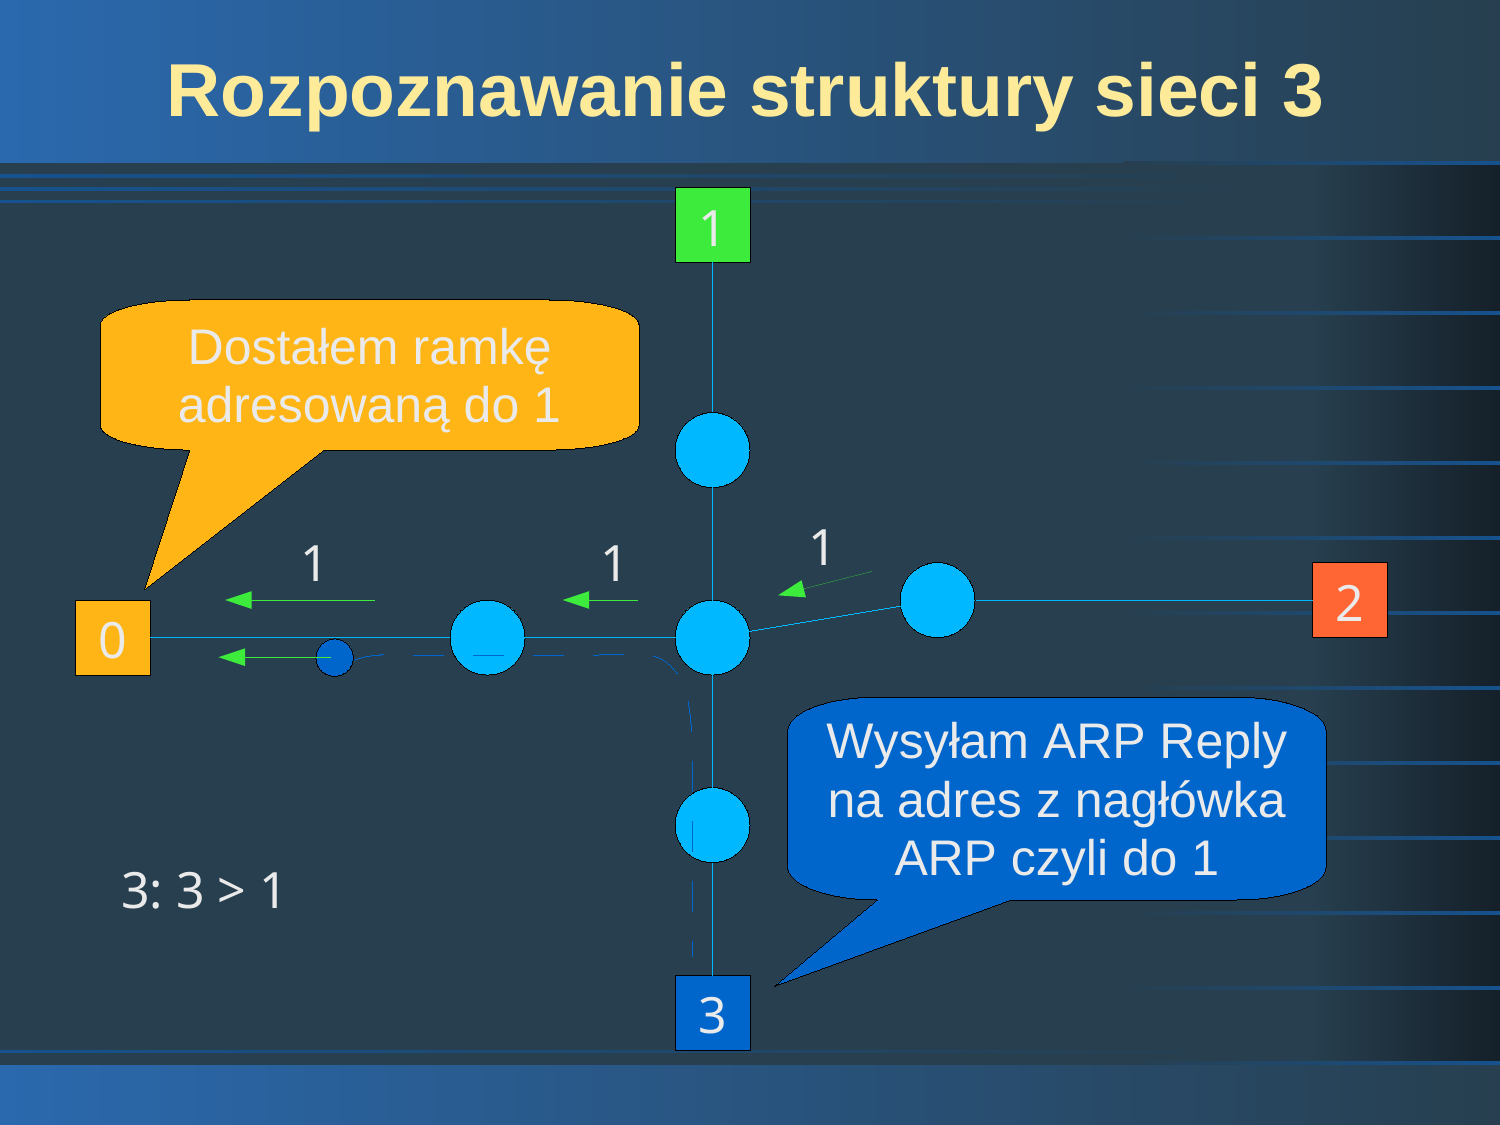

# Rozpoznawanie struktury sieci 3
1
Dostałem ramkę adresowaną do 1
1
1
1
2
0
Wysyłam ARP Reply na adres z nagłówka ARP czyli do 1
3: 3 > 1
3